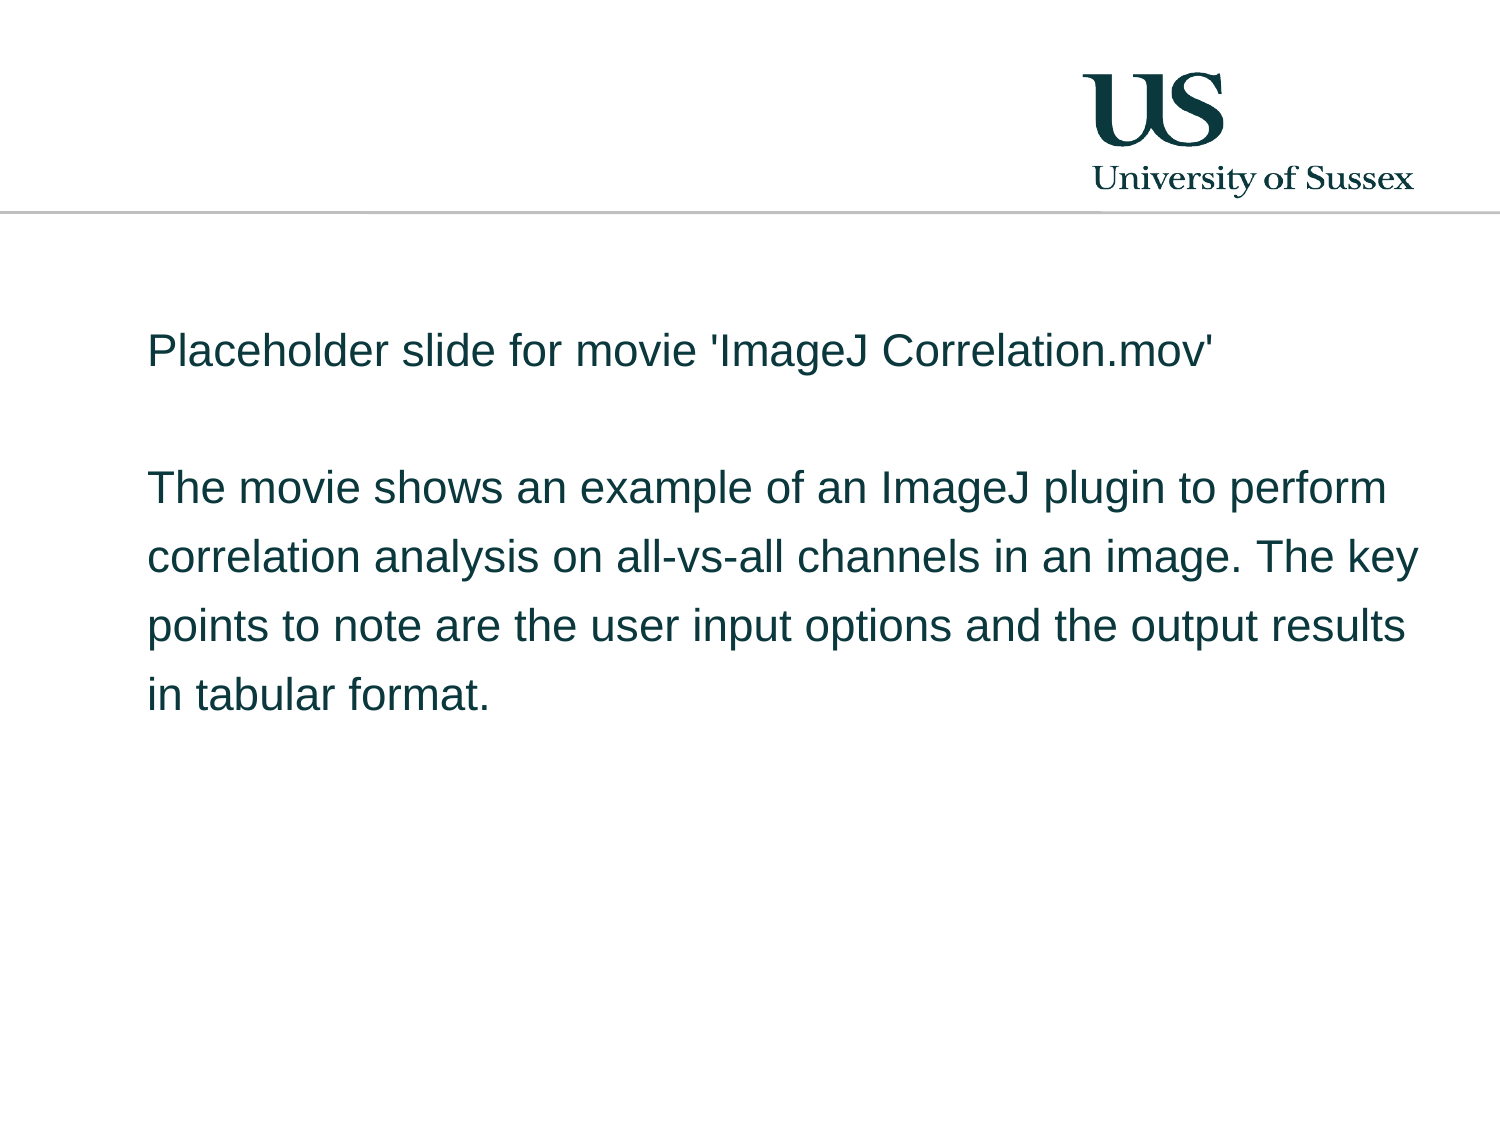

# Placeholder slide for movie 'ImageJ Correlation.mov'
The movie shows an example of an ImageJ plugin to perform correlation analysis on all-vs-all channels in an image. The key points to note are the user input options and the output results in tabular format.